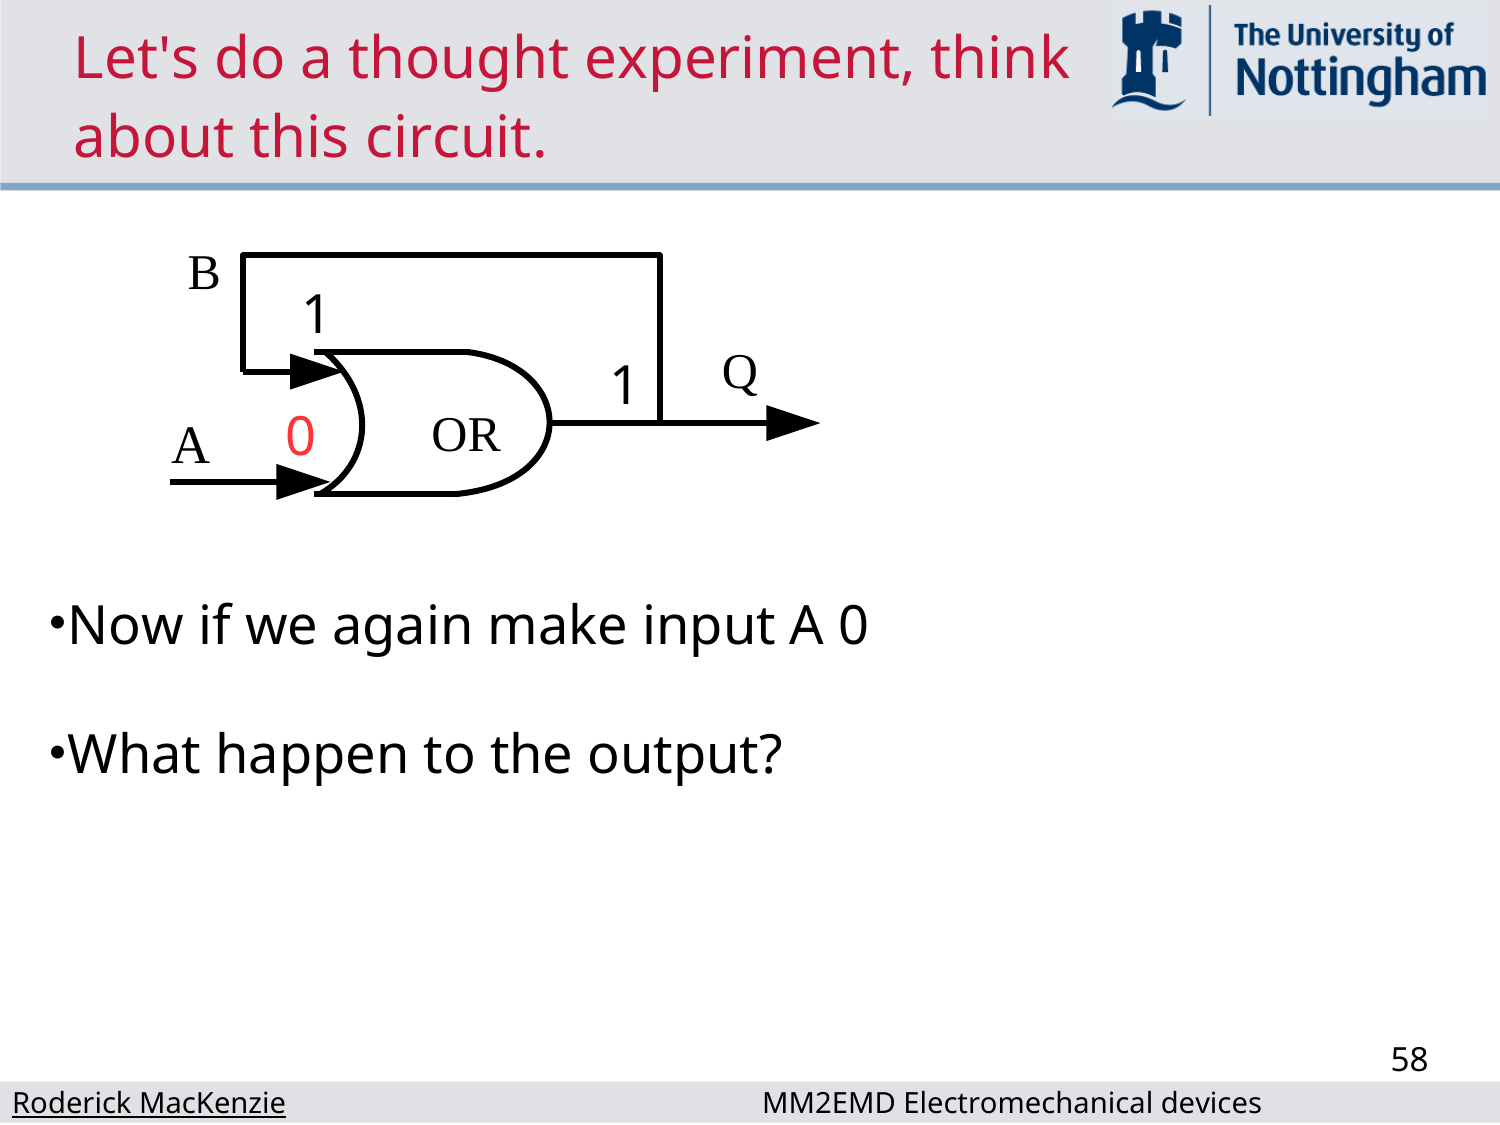

# Let's do a thought experiment, think about this circuit.
B
1
Q
1
0
OR
A
Now if we again make input A 0
What happen to the output?